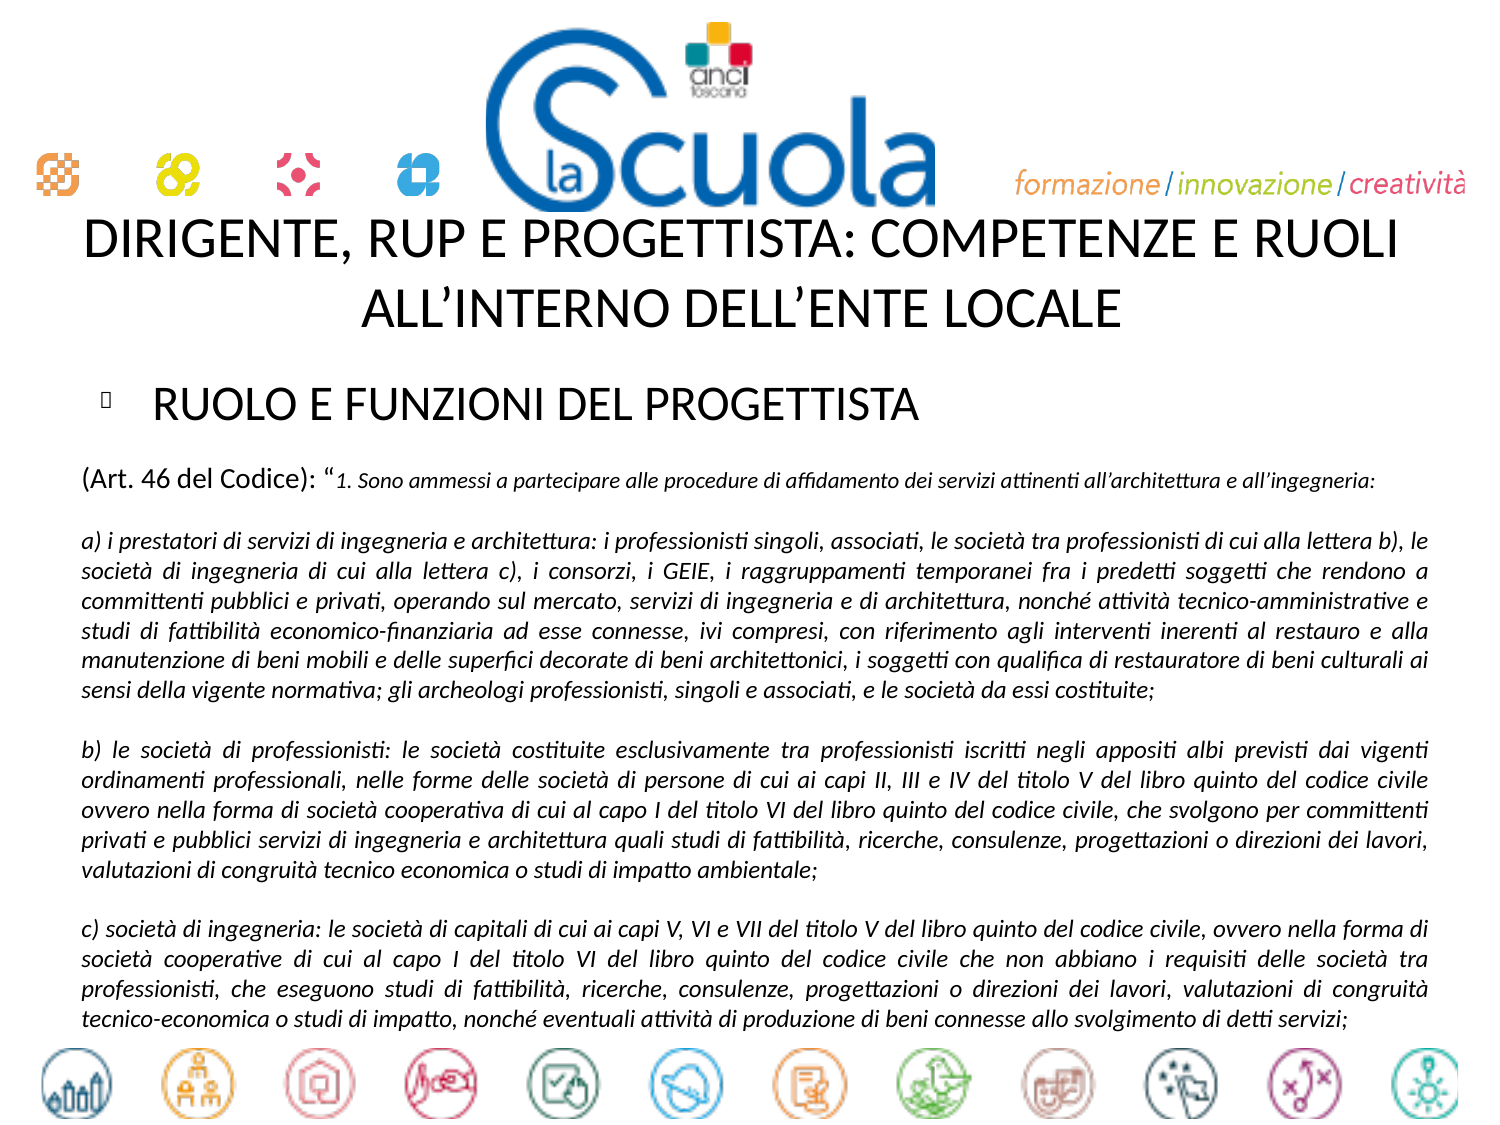

DIRIGENTE, RUP E PROGETTISTA: COMPETENZE E RUOLI ALL’INTERNO DELL’ENTE LOCALE
RUOLO E FUNZIONI DEL PROGETTISTA
(Art. 46 del Codice): “1. Sono ammessi a partecipare alle procedure di affidamento dei servizi attinenti all’architettura e all’ingegneria:
a) i prestatori di servizi di ingegneria e architettura: i professionisti singoli, associati, le società tra professionisti di cui alla lettera b), le società di ingegneria di cui alla lettera c), i consorzi, i GEIE, i raggruppamenti temporanei fra i predetti soggetti che rendono a committenti pubblici e privati, operando sul mercato, servizi di ingegneria e di architettura, nonché attività tecnico-amministrative e studi di fattibilità economico-finanziaria ad esse connesse, ivi compresi, con riferimento agli interventi inerenti al restauro e alla manutenzione di beni mobili e delle superfici decorate di beni architettonici, i soggetti con qualifica di restauratore di beni culturali ai sensi della vigente normativa; gli archeologi professionisti, singoli e associati, e le società da essi costituite;
b) le società di professionisti: le società costituite esclusivamente tra professionisti iscritti negli appositi albi previsti dai vigenti ordinamenti professionali, nelle forme delle società di persone di cui ai capi II, III e IV del titolo V del libro quinto del codice civile ovvero nella forma di società cooperativa di cui al capo I del titolo VI del libro quinto del codice civile, che svolgono per committenti privati e pubblici servizi di ingegneria e architettura quali studi di fattibilità, ricerche, consulenze, progettazioni o direzioni dei lavori, valutazioni di congruità tecnico economica o studi di impatto ambientale;
c) società di ingegneria: le società di capitali di cui ai capi V, VI e VII del titolo V del libro quinto del codice civile, ovvero nella forma di società cooperative di cui al capo I del titolo VI del libro quinto del codice civile che non abbiano i requisiti delle società tra professionisti, che eseguono studi di fattibilità, ricerche, consulenze, progettazioni o direzioni dei lavori, valutazioni di congruità tecnico-economica o studi di impatto, nonché eventuali attività di produzione di beni connesse allo svolgimento di detti servizi;